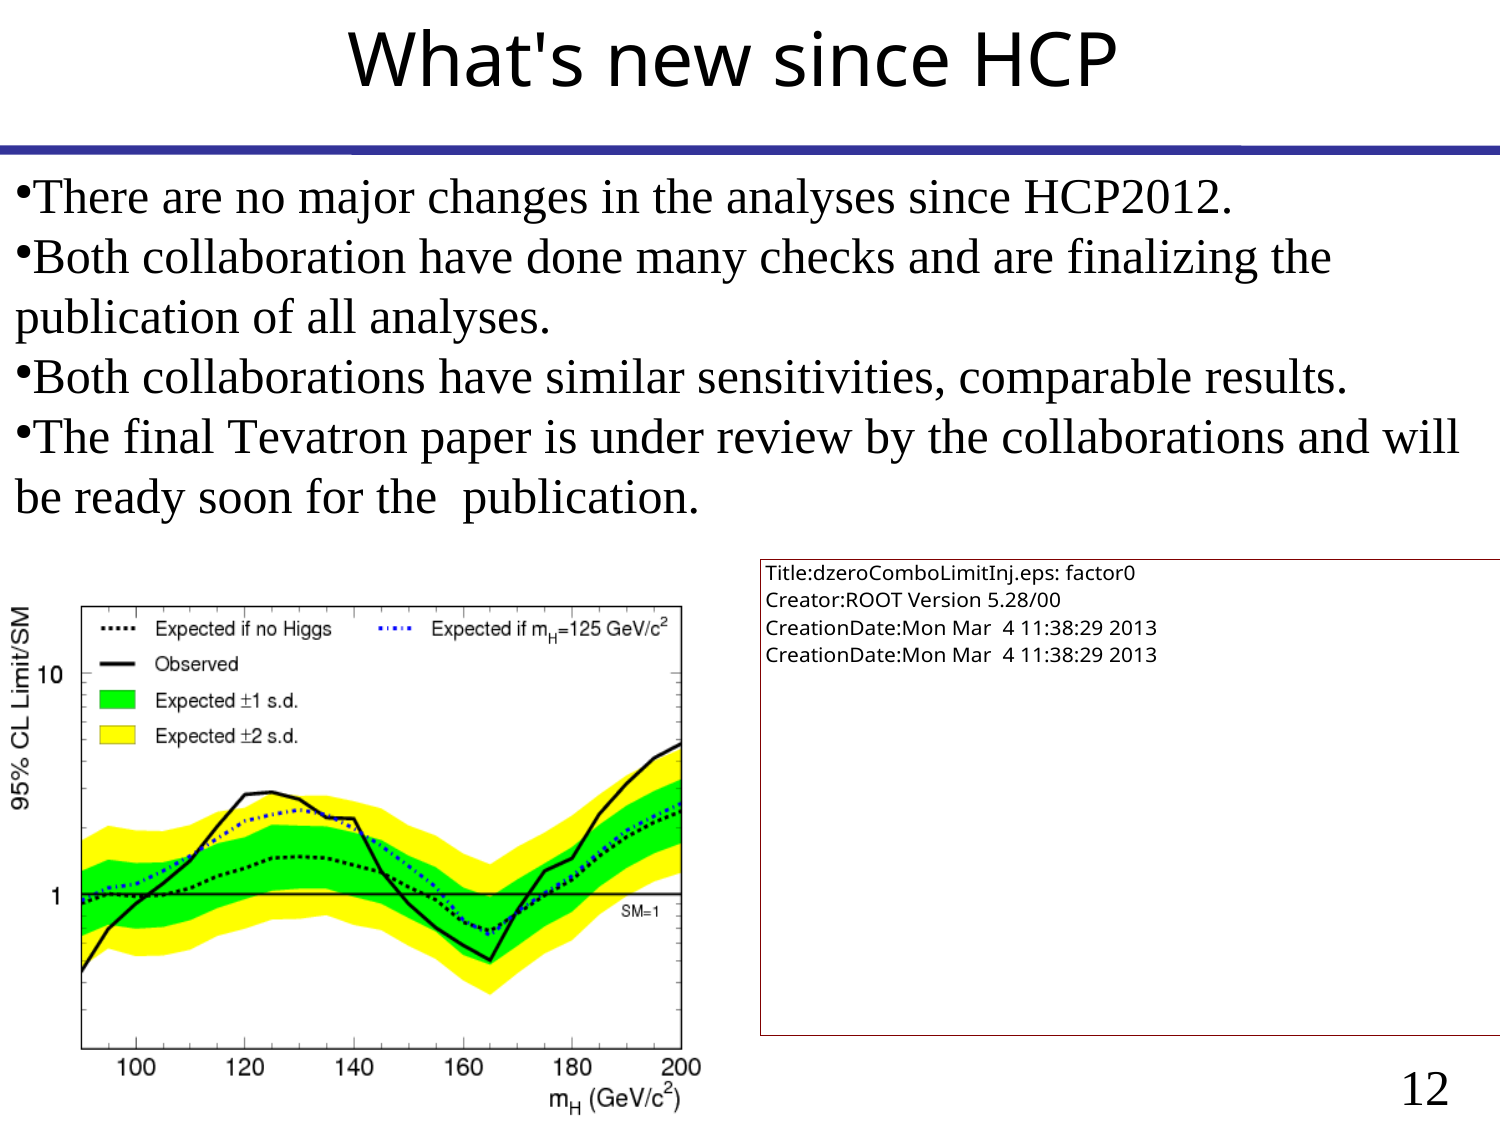

# What's new since HCP
There are no major changes in the analyses since HCP2012.
Both collaboration have done many checks and are finalizing the publication of all analyses.
Both collaborations have similar sensitivities, comparable results.
The final Tevatron paper is under review by the collaborations and will be ready soon for the publication.
12